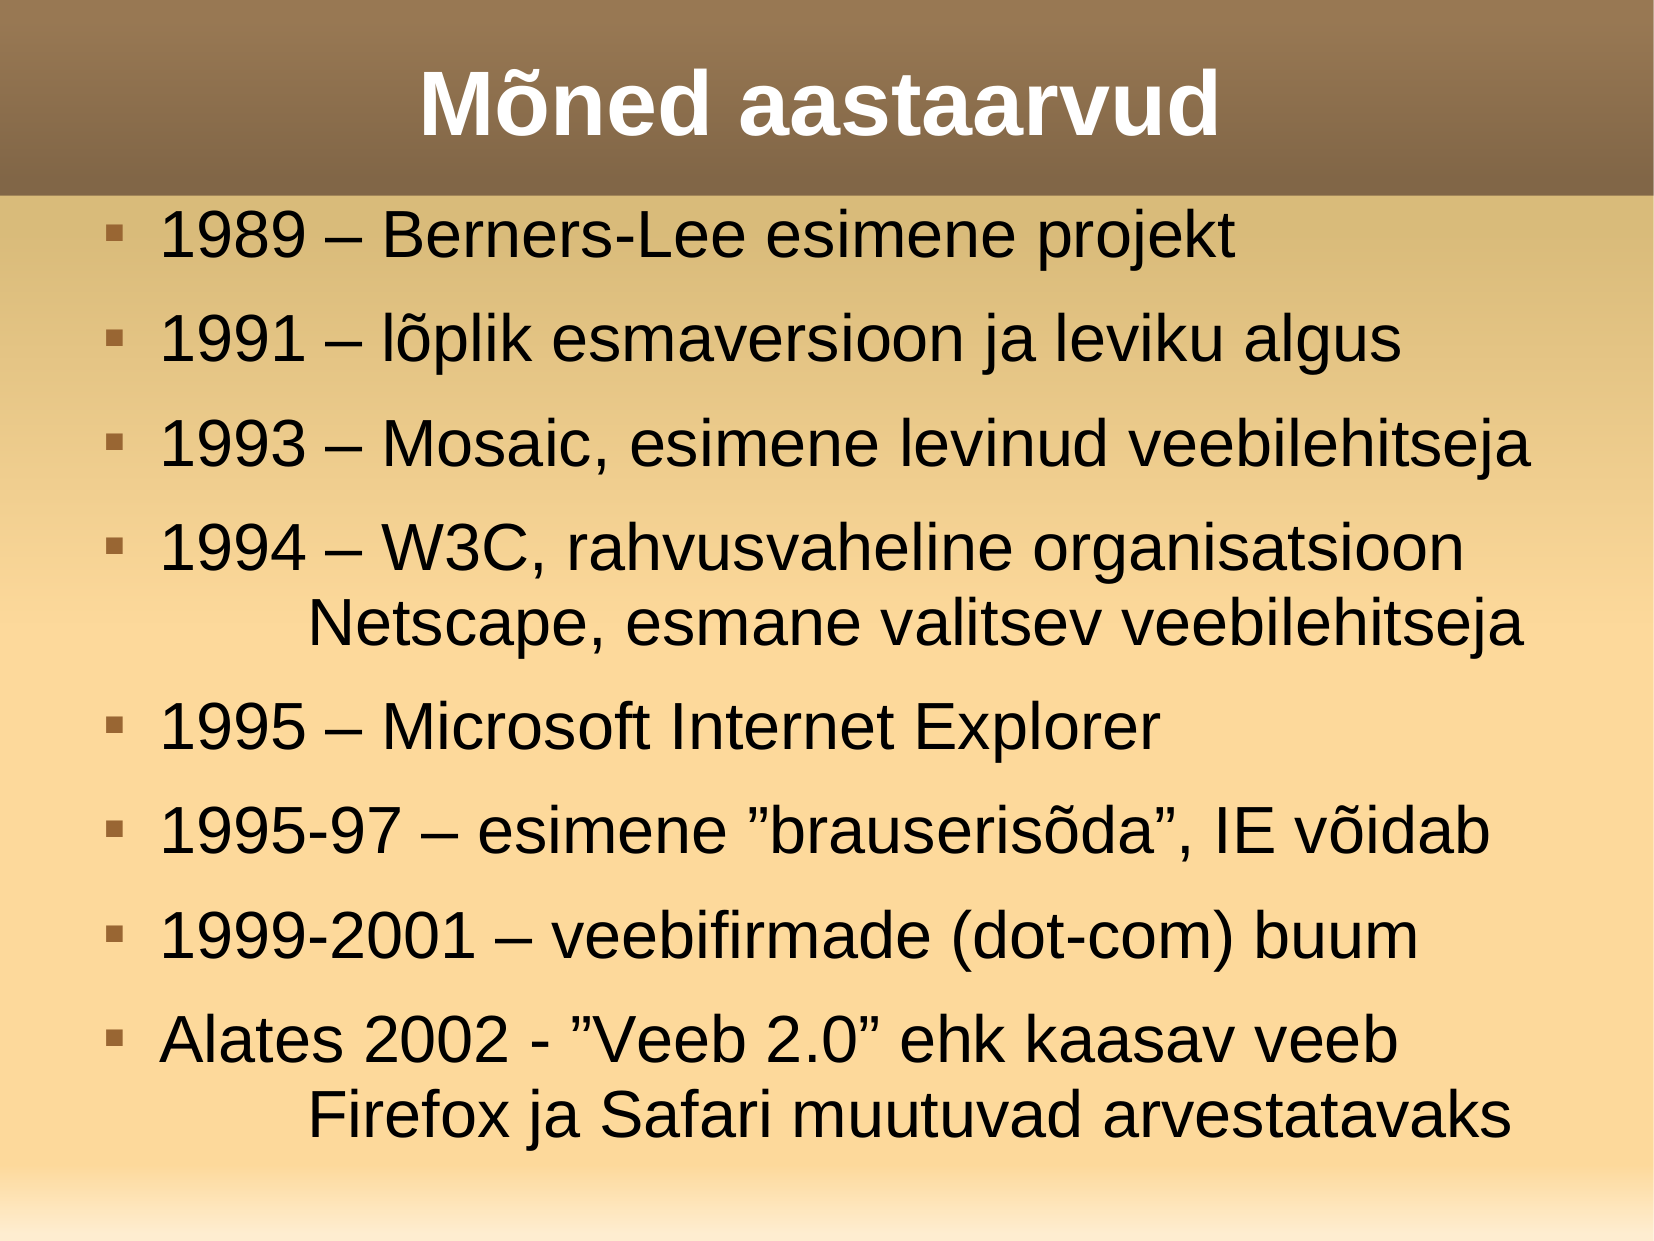

# Mõned aastaarvud
1989 – Berners-Lee esimene projekt
1991 – lõplik esmaversioon ja leviku algus
1993 – Mosaic, esimene levinud veebilehitseja
1994 – W3C, rahvusvaheline organisatsioon
		Netscape, esmane valitsev veebilehitseja
1995 – Microsoft Internet Explorer
1995-97 – esimene ”brauserisõda”, IE võidab
1999-2001 – veebifirmade (dot-com) buum
Alates 2002 - ”Veeb 2.0” ehk kaasav veeb
		Firefox ja Safari muutuvad arvestatavaks